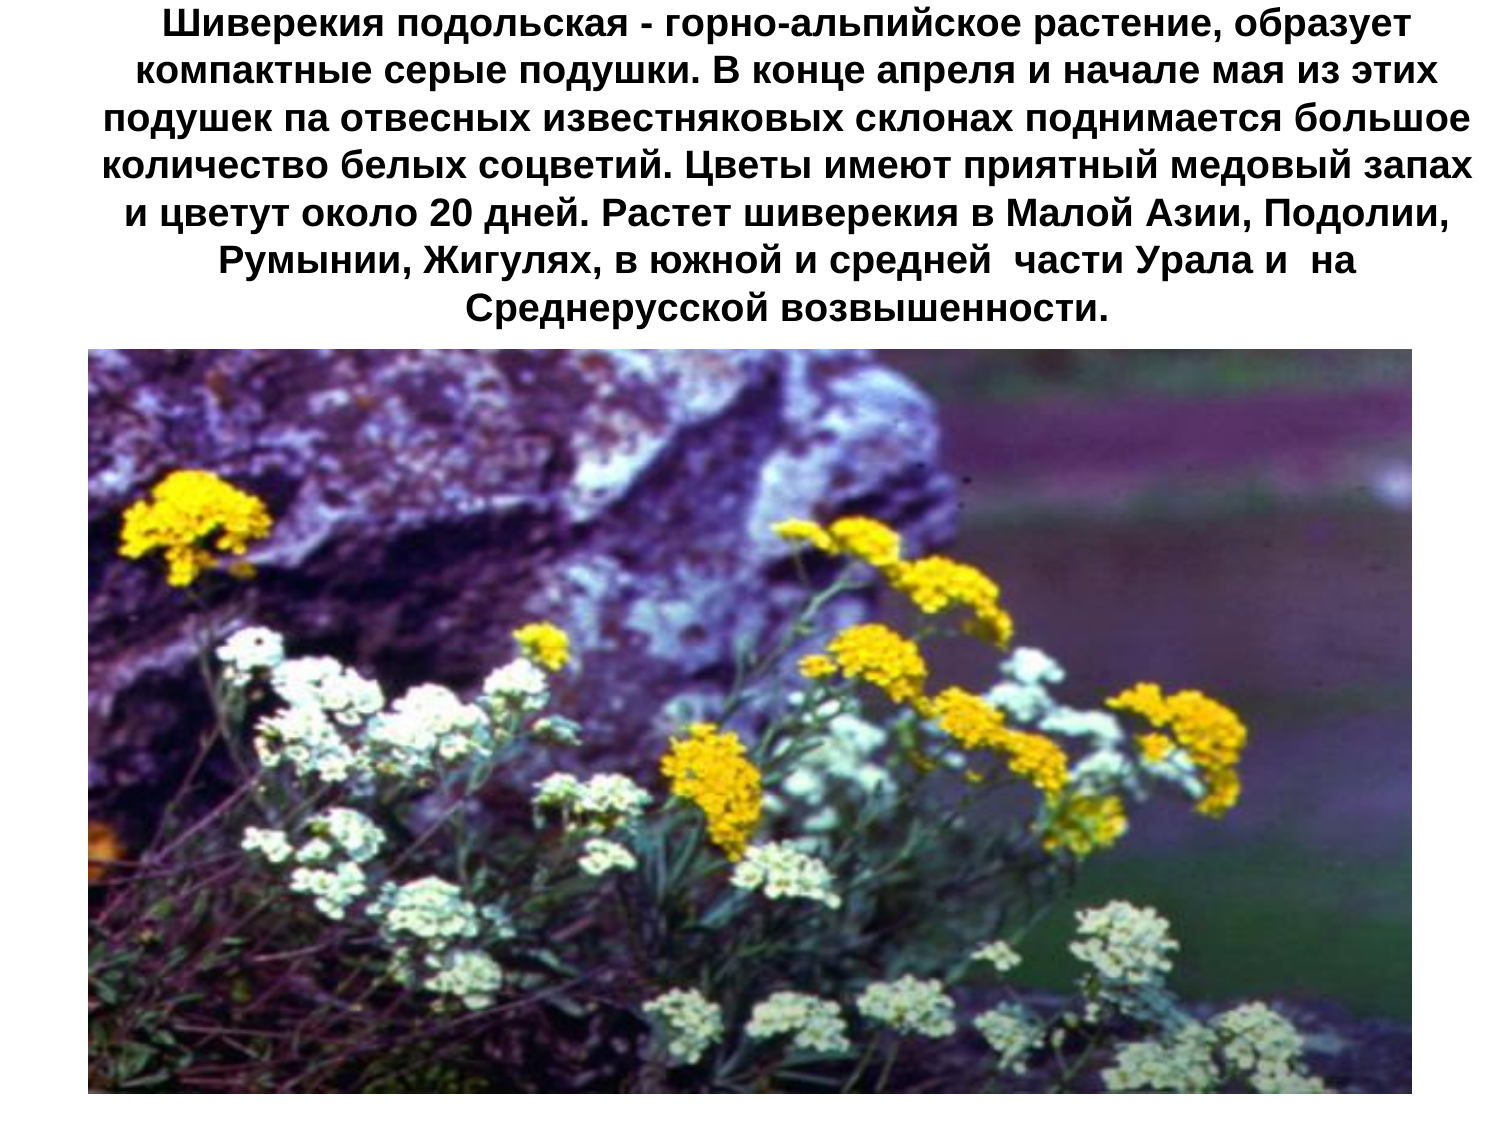

# Шиверекия подольская - горно-альпийское растение, образует компактные серые подушки. В конце апреля и начале мая из этих подушек па отвесных известняковых склонах поднимается большое количество белых соцветий. Цветы имеют приятный медовый запах и цветут около 20 дней. Растет шиверекия в Малой Азии, Подолии, Румынии, Жигулях, в южной и средней части Урала и на Среднерусской возвышенности.